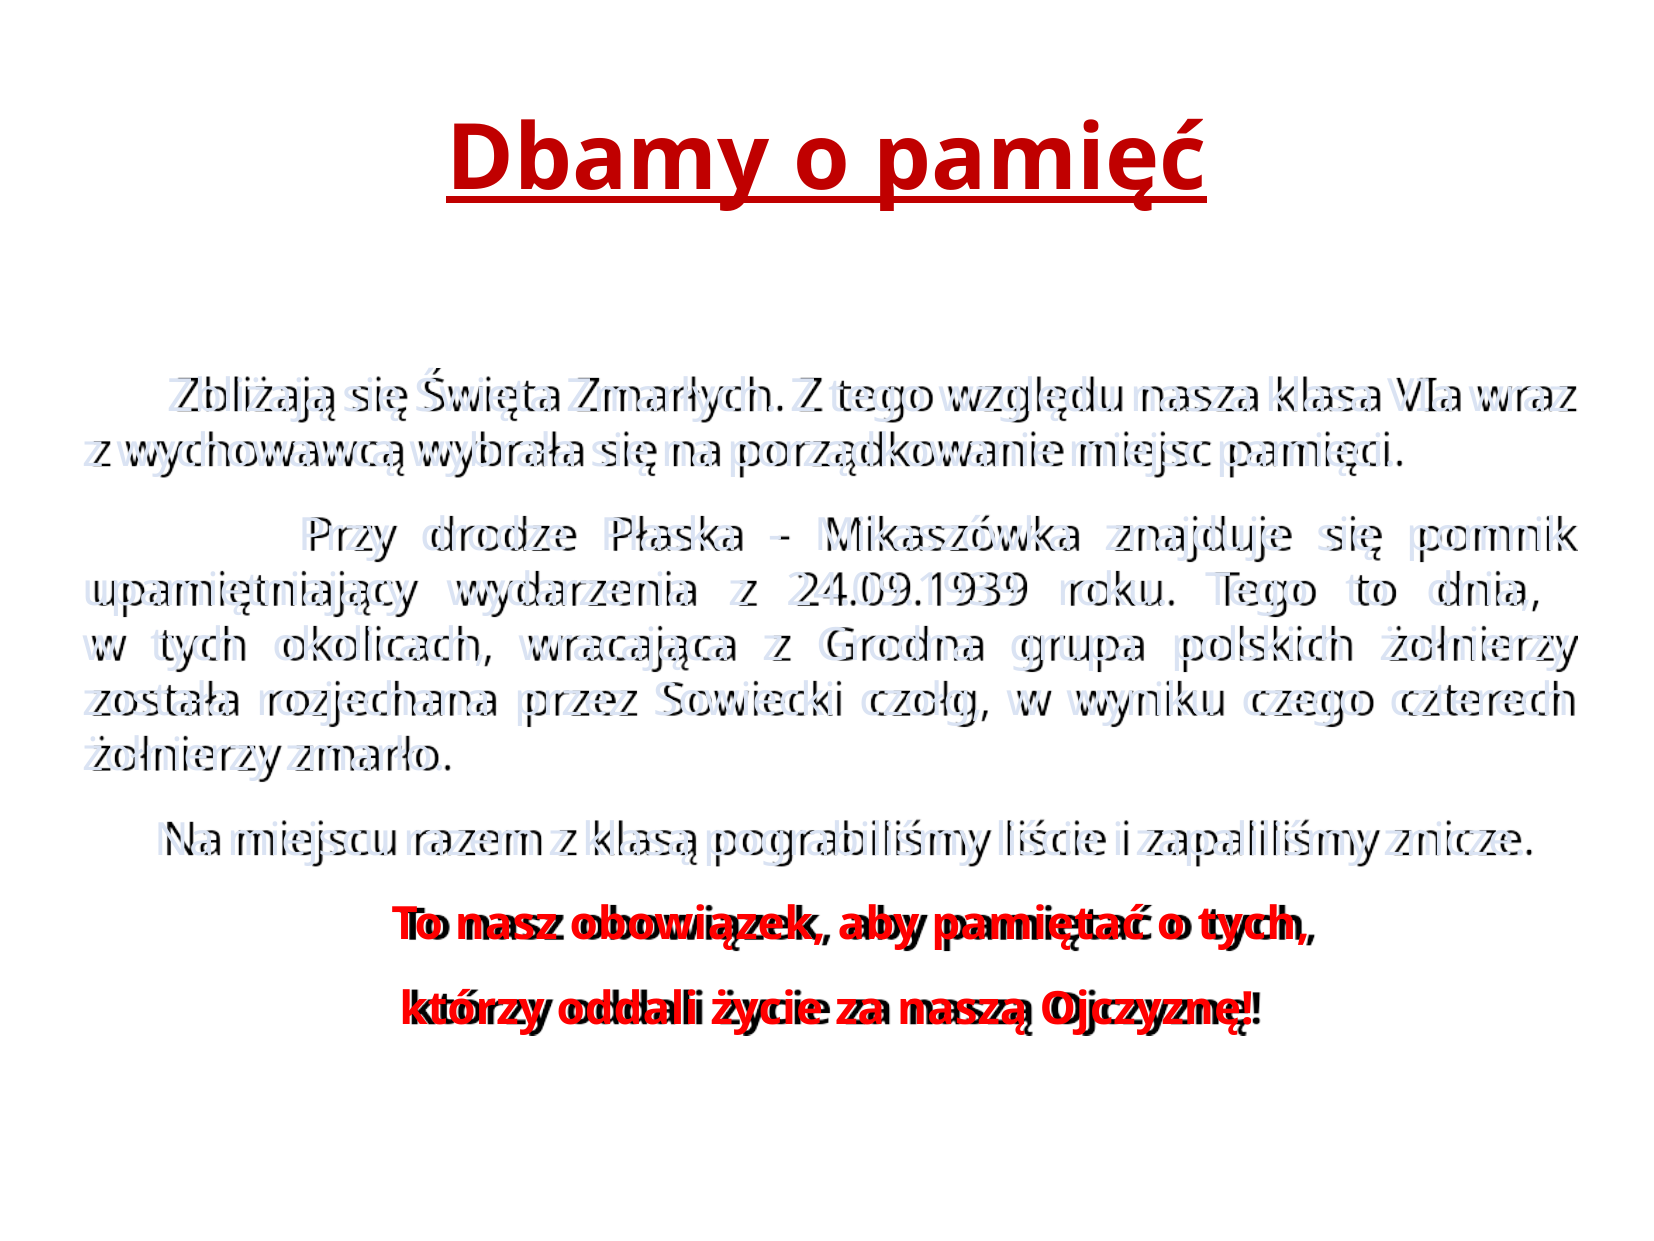

# Dbamy o pamięć
 Zbliżają się Święta Zmarłych. Z tego względu nasza klasa VIa wraz z wychowawcą wybrała się na porządkowanie miejsc pamięci.
 Przy drodze Płaska - Mikaszówka znajduje się pomnik upamiętniający wydarzenia z 24.09.1939 roku. Tego to dnia,
w tych okolicach, wracająca z Grodna grupa polskich żołnierzy została rozjechana przez Sowiecki czołg, w wyniku czego czterech żołnierzy zmarło.
 Na miejscu razem z klasą pograbiliśmy liście i zapaliliśmy znicze.
 To nasz obowiązek, aby pamiętać o tych,
którzy oddali życie za naszą Ojczyznę!